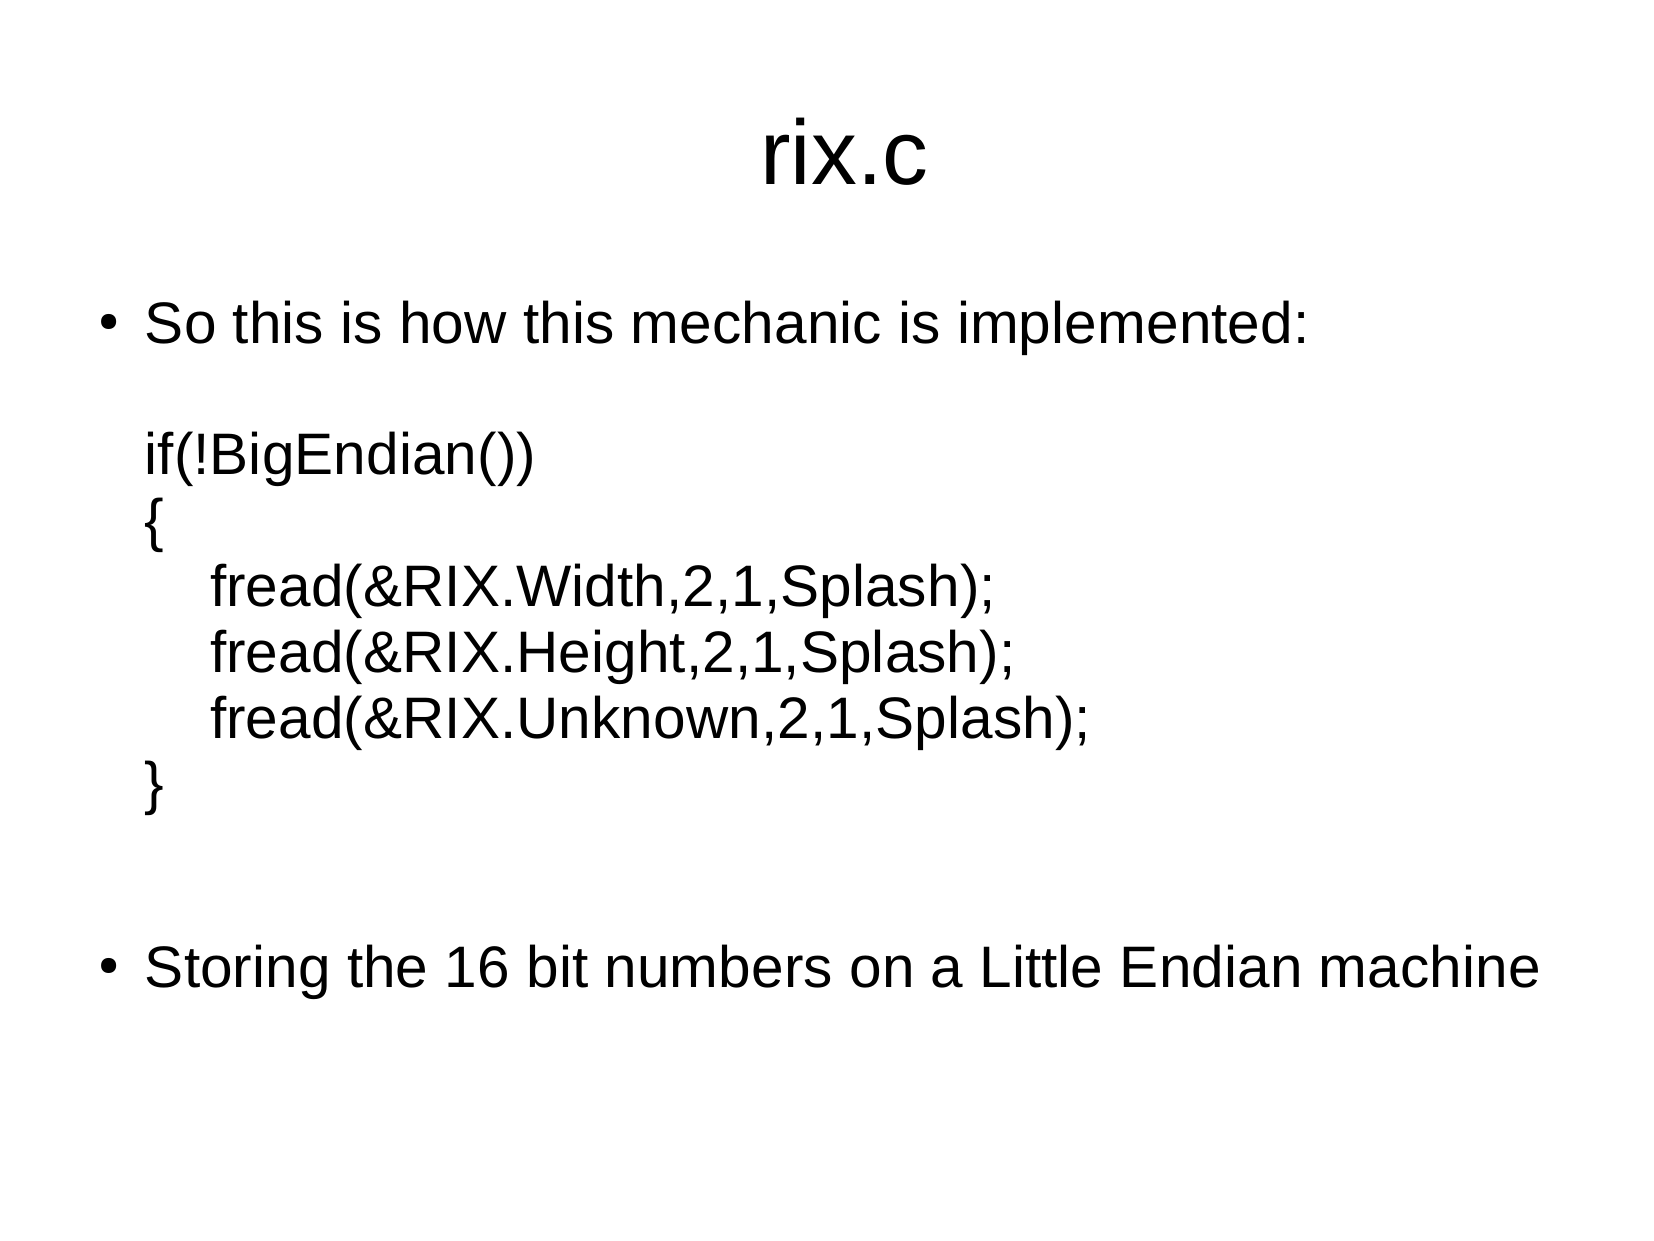

# rix.c
So this is how this mechanic is implemented:
if(!BigEndian())
{
	fread(&RIX.Width,2,1,Splash);
	fread(&RIX.Height,2,1,Splash);
	fread(&RIX.Unknown,2,1,Splash);
}
Storing the 16 bit numbers on a Little Endian machine